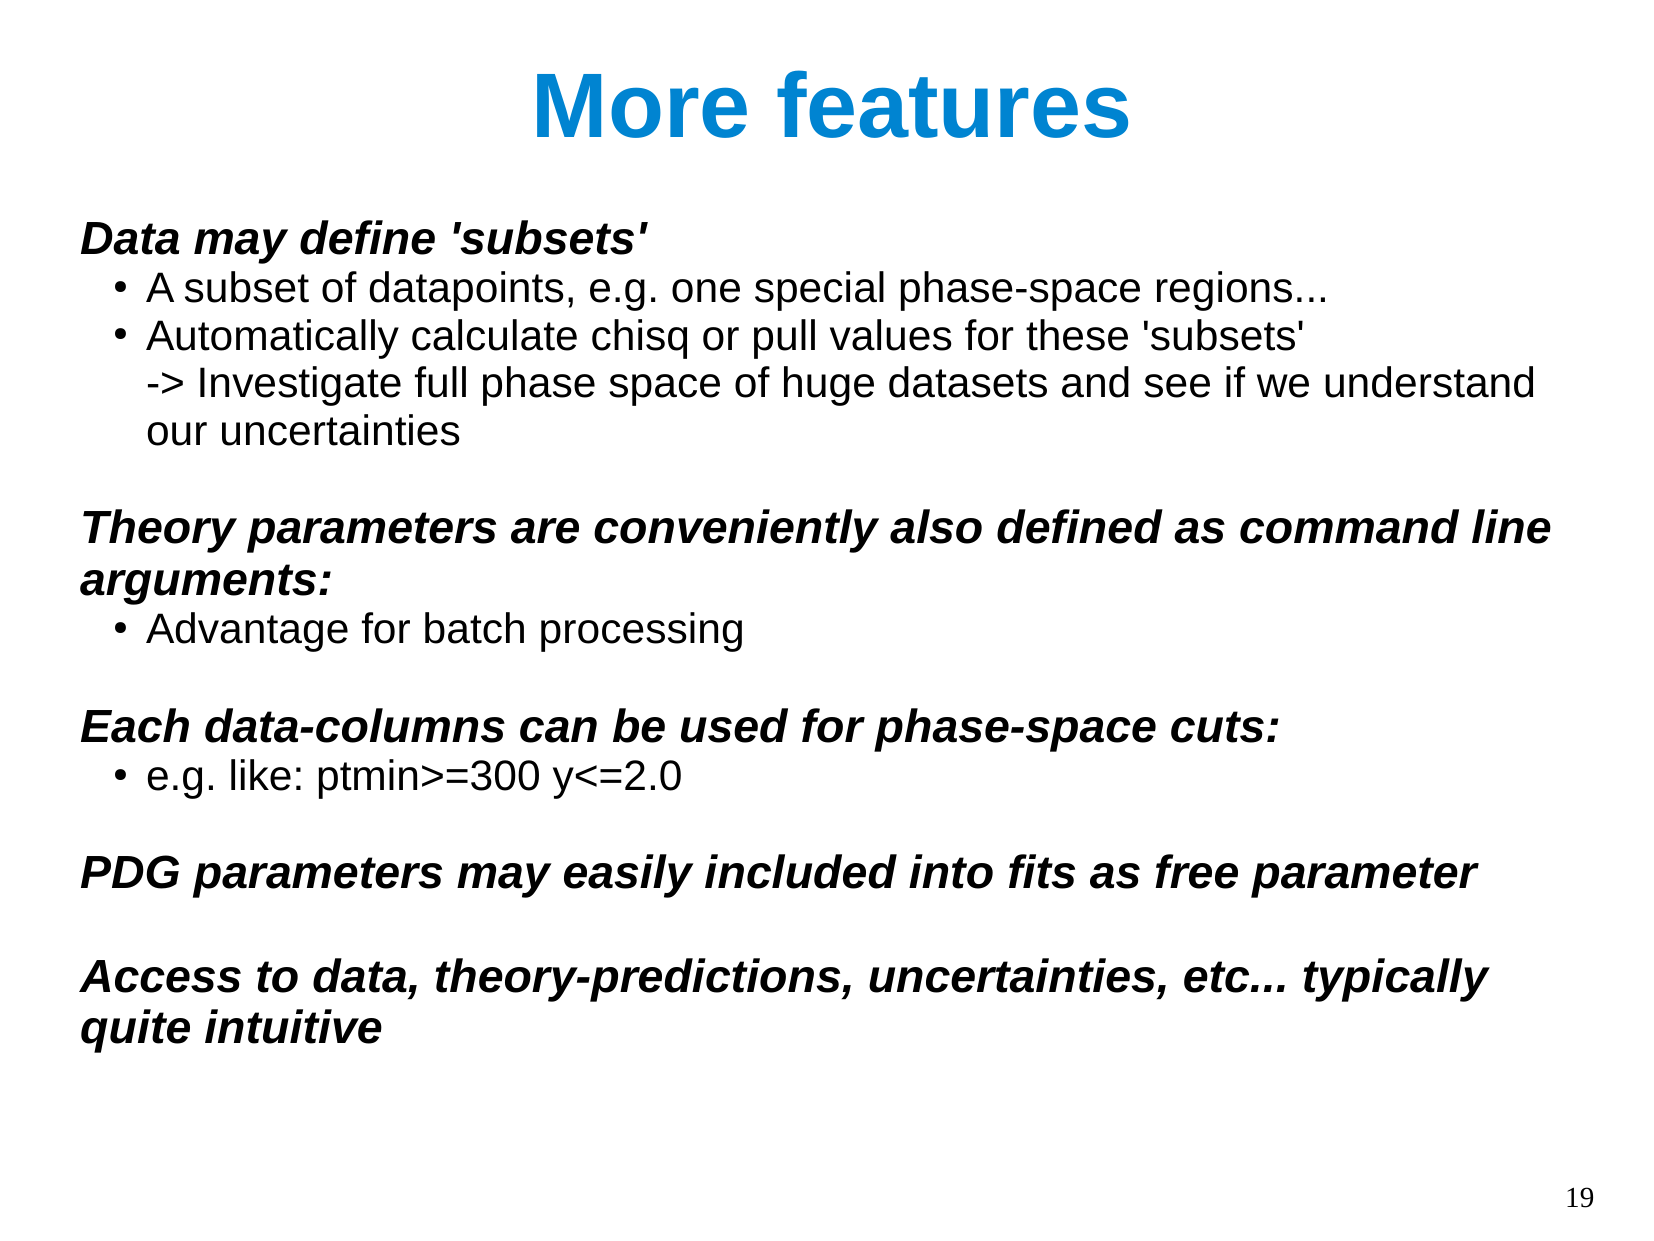

# More features
Data may define 'subsets'
A subset of datapoints, e.g. one special phase-space regions...
Automatically calculate chisq or pull values for these 'subsets'
-> Investigate full phase space of huge datasets and see if we understand our uncertainties
Theory parameters are conveniently also defined as command line arguments:
Advantage for batch processing
Each data-columns can be used for phase-space cuts:
e.g. like: ptmin>=300 y<=2.0
PDG parameters may easily included into fits as free parameter
Access to data, theory-predictions, uncertainties, etc... typically quite intuitive
19